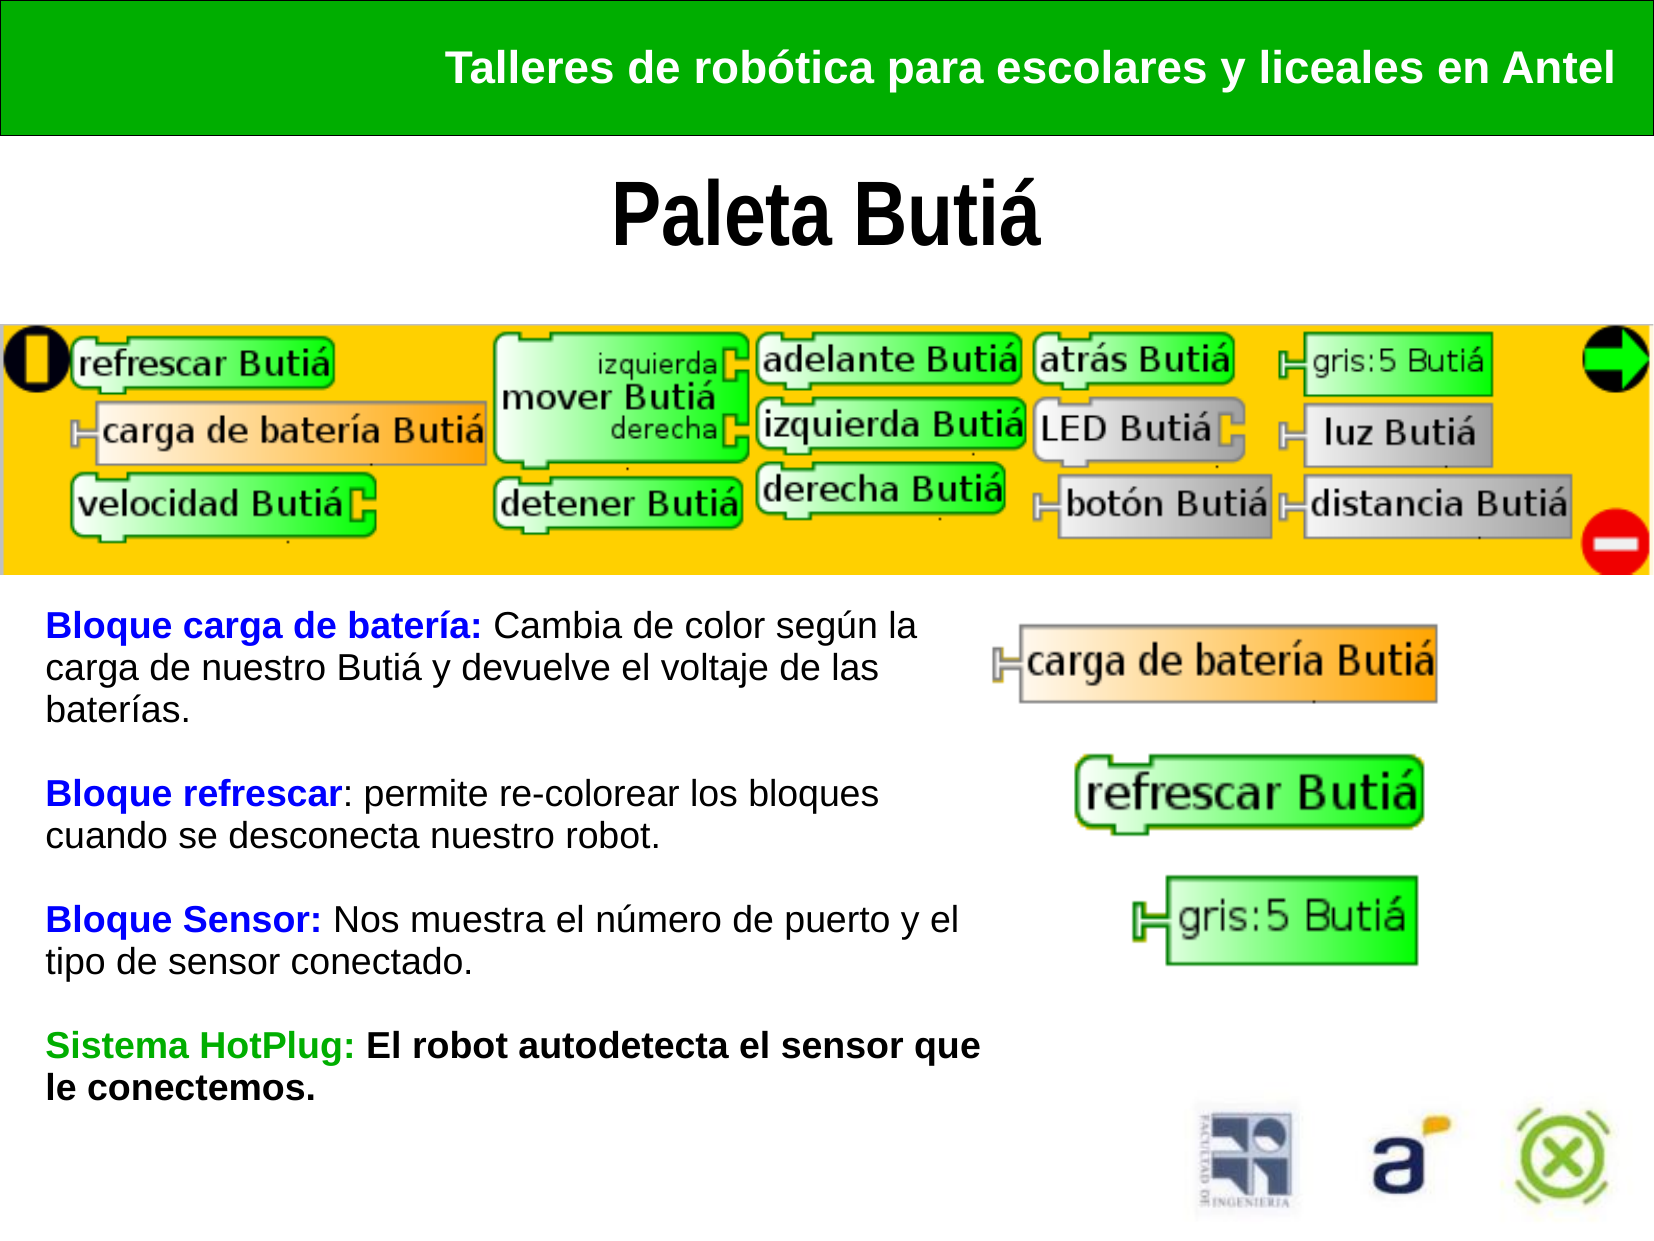

Talleres de robótica para escolares y liceales en Antel
# Paleta Butiá
Bloque carga de batería: Cambia de color según la carga de nuestro Butiá y devuelve el voltaje de las baterías.
Bloque refrescar: permite re-colorear los bloques cuando se desconecta nuestro robot.
Bloque Sensor: Nos muestra el número de puerto y el tipo de sensor conectado.
Sistema HotPlug: El robot autodetecta el sensor que le conectemos.